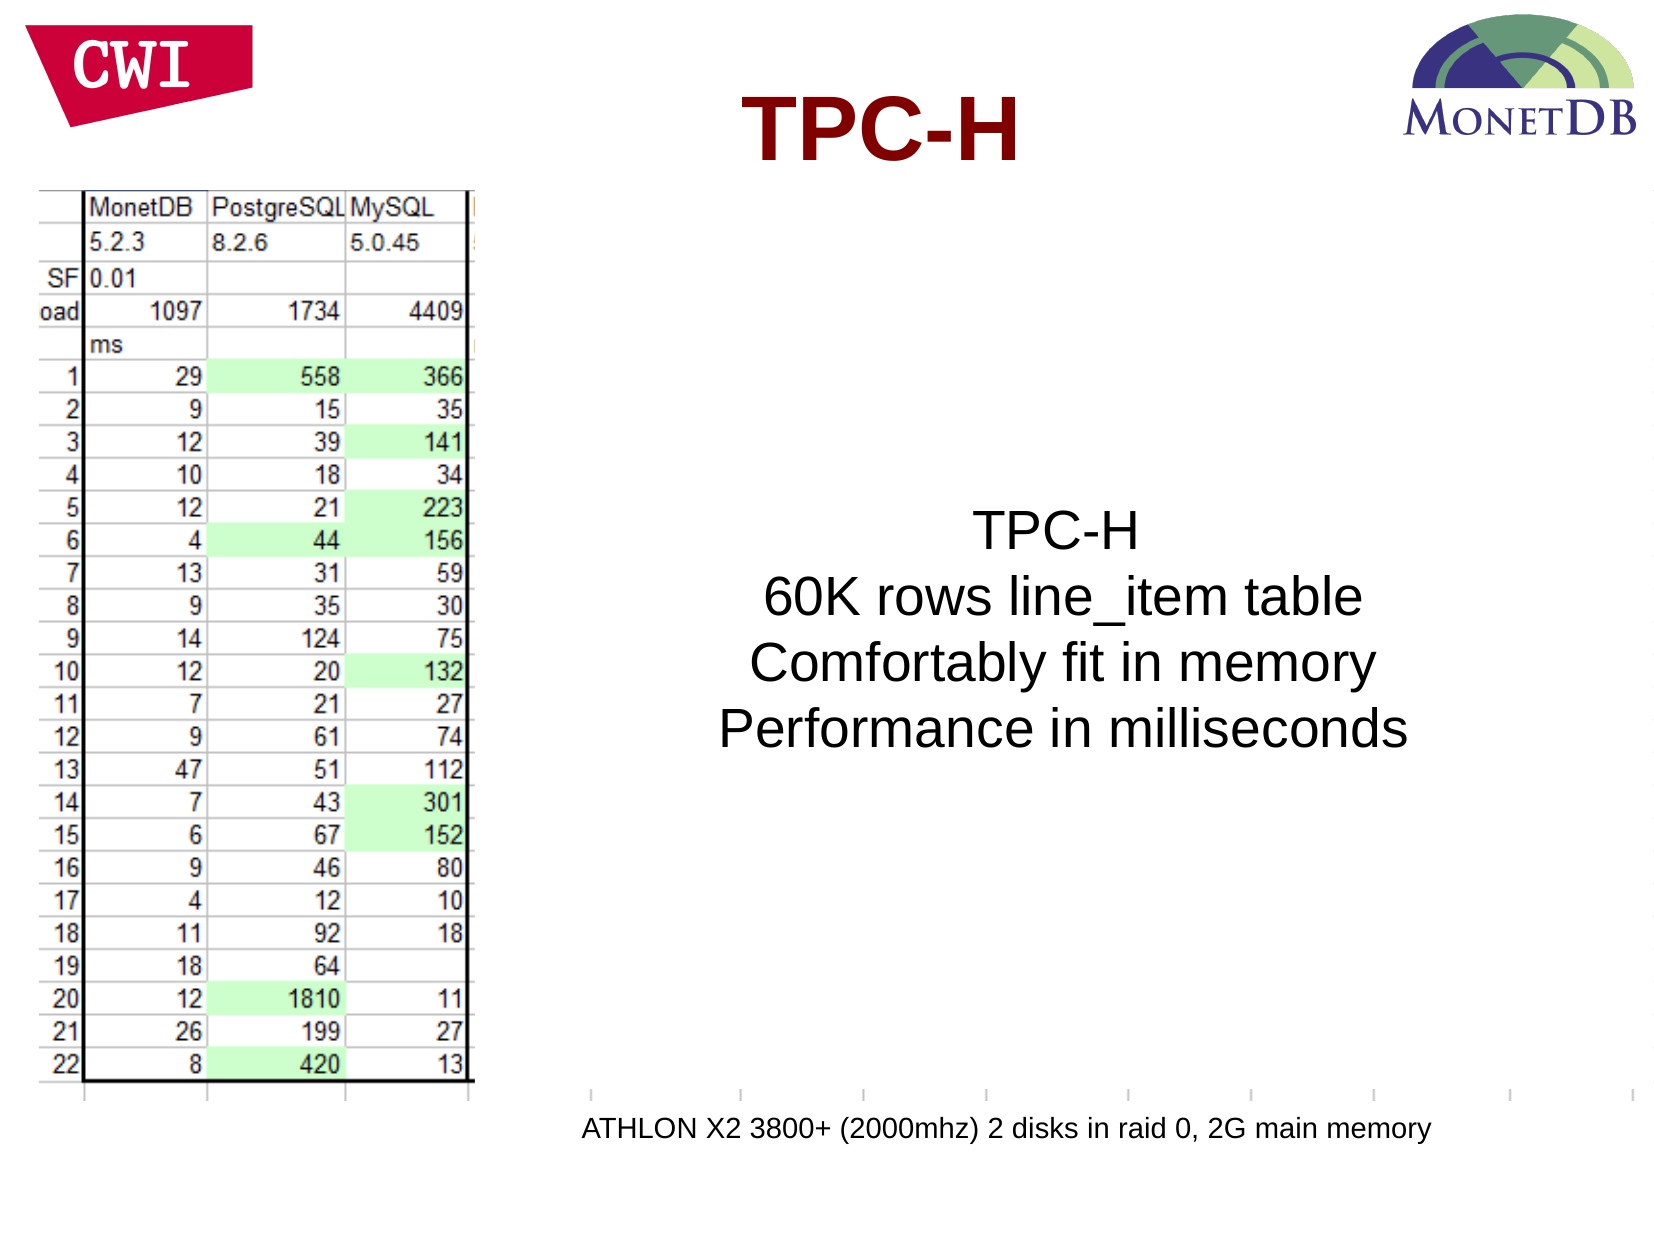

# TPC-H
TPC-H
60K rows line_item table
Comfortably fit in memory
Performance in milliseconds
ATHLON X2 3800+ (2000mhz) 2 disks in raid 0, 2G main memory